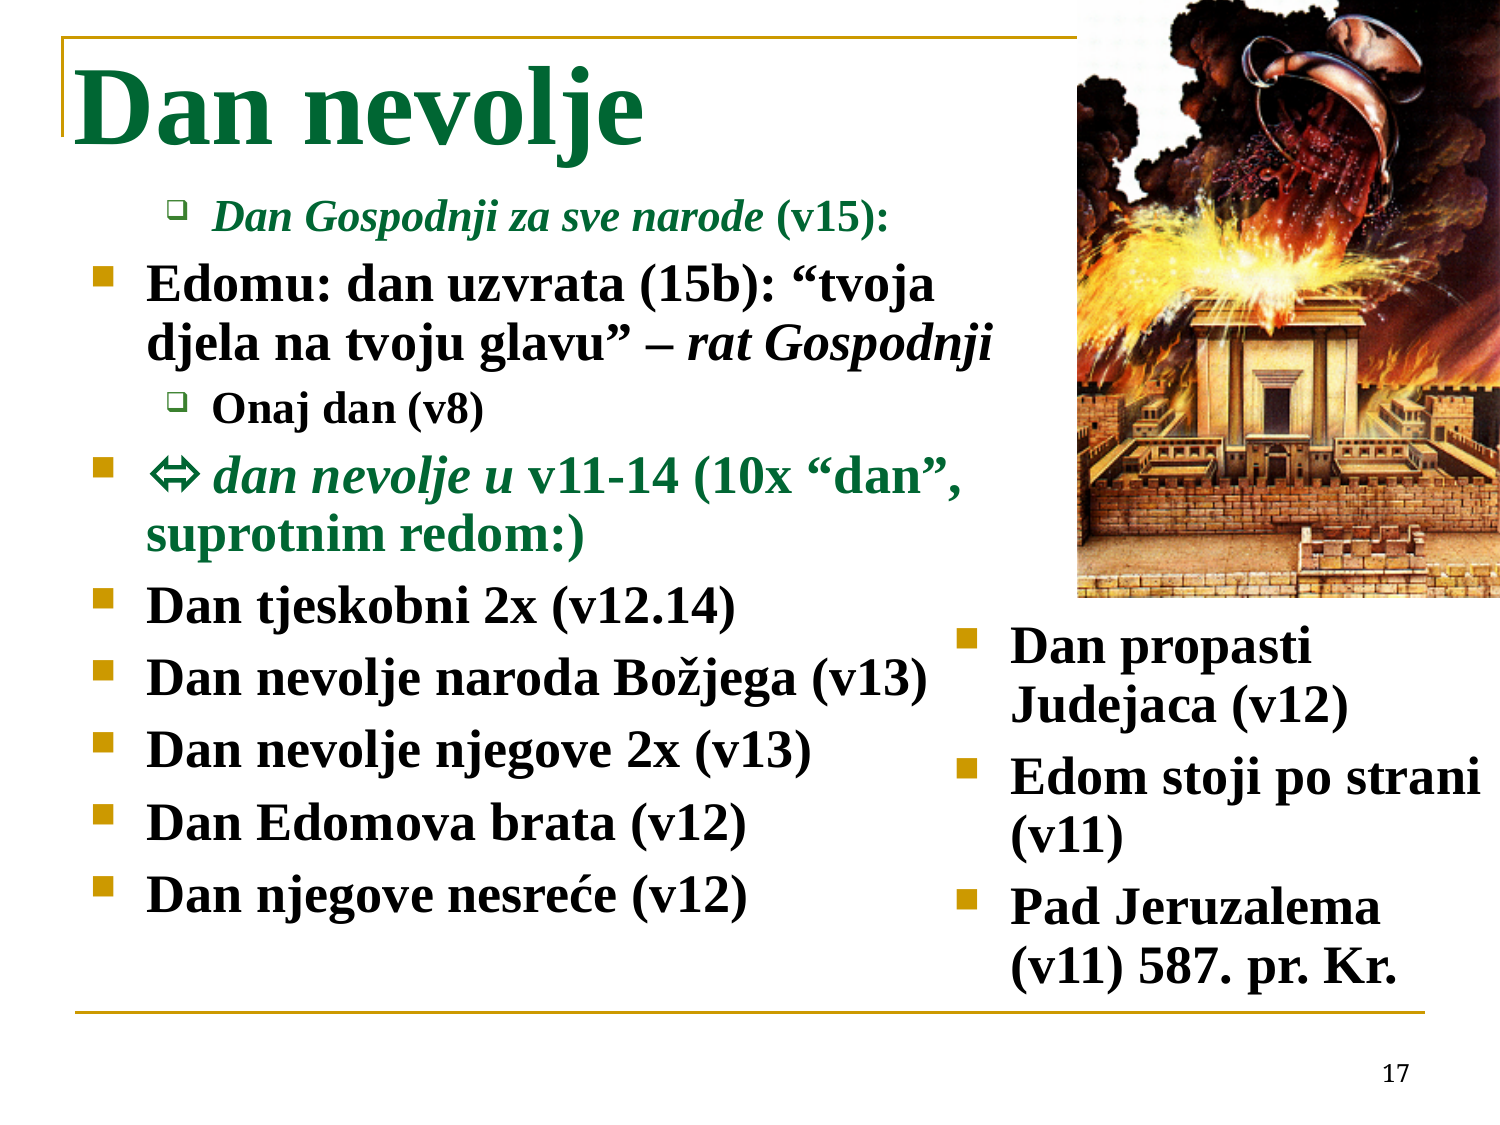

# Dan nevolje
Dan Gospodnji za sve narode (v15):
Edomu: dan uzvrata (15b): “tvoja
djela na tvoju glavu” – rat Gospodnji
Onaj dan (v8)
 dan nevolje u v11-14 (10x “dan”, suprotnim redom:)
Dan tjeskobni 2x (v12.14)
Dan nevolje naroda Božjega (v13)
Dan nevolje njegove 2x (v13)
Dan Edomova brata (v12)
Dan njegove nesreće (v12)
Dan propasti Judejaca (v12)
Edom stoji po strani (v11)
Pad Jeruzalema (v11) 587. pr. Kr.